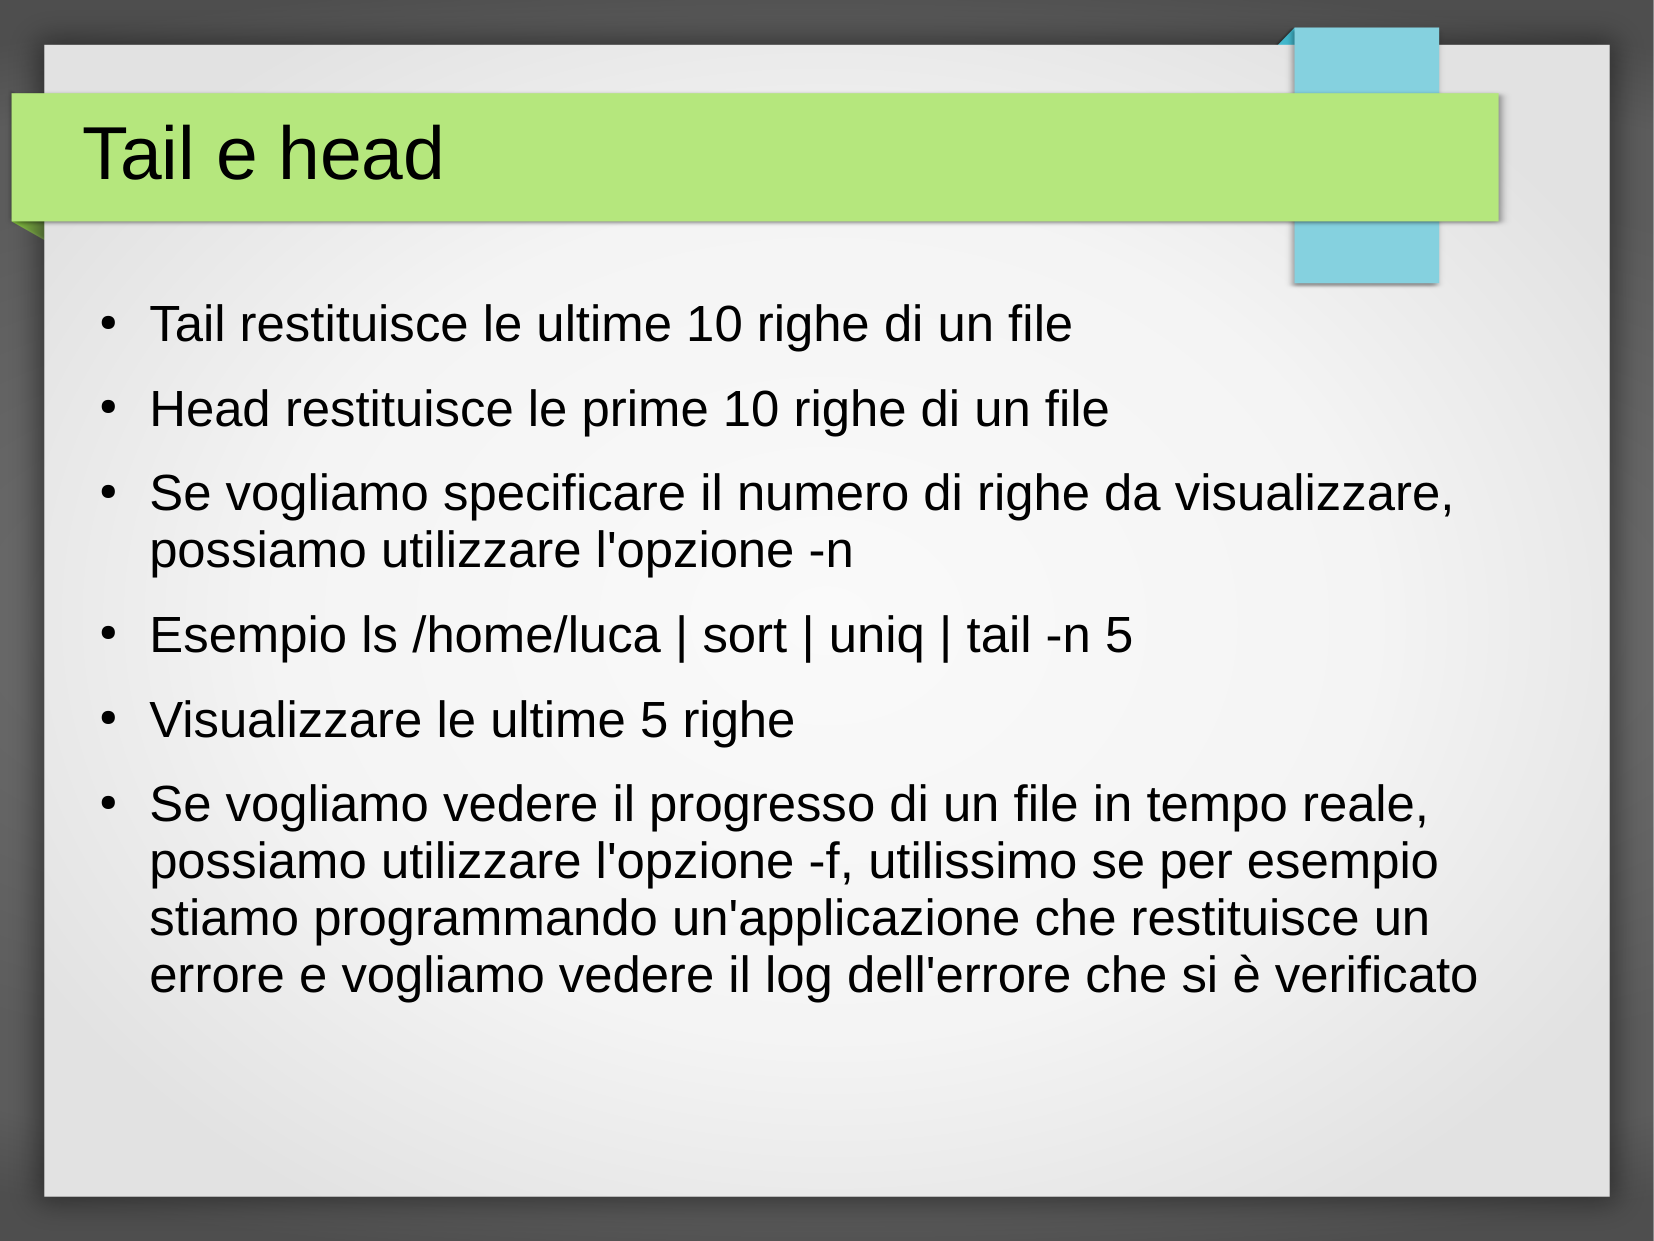

# Tail e head
Tail restituisce le ultime 10 righe di un file
Head restituisce le prime 10 righe di un file
Se vogliamo specificare il numero di righe da visualizzare, possiamo utilizzare l'opzione -n
Esempio ls /home/luca | sort | uniq | tail -n 5
Visualizzare le ultime 5 righe
Se vogliamo vedere il progresso di un file in tempo reale, possiamo utilizzare l'opzione -f, utilissimo se per esempio stiamo programmando un'applicazione che restituisce un errore e vogliamo vedere il log dell'errore che si è verificato